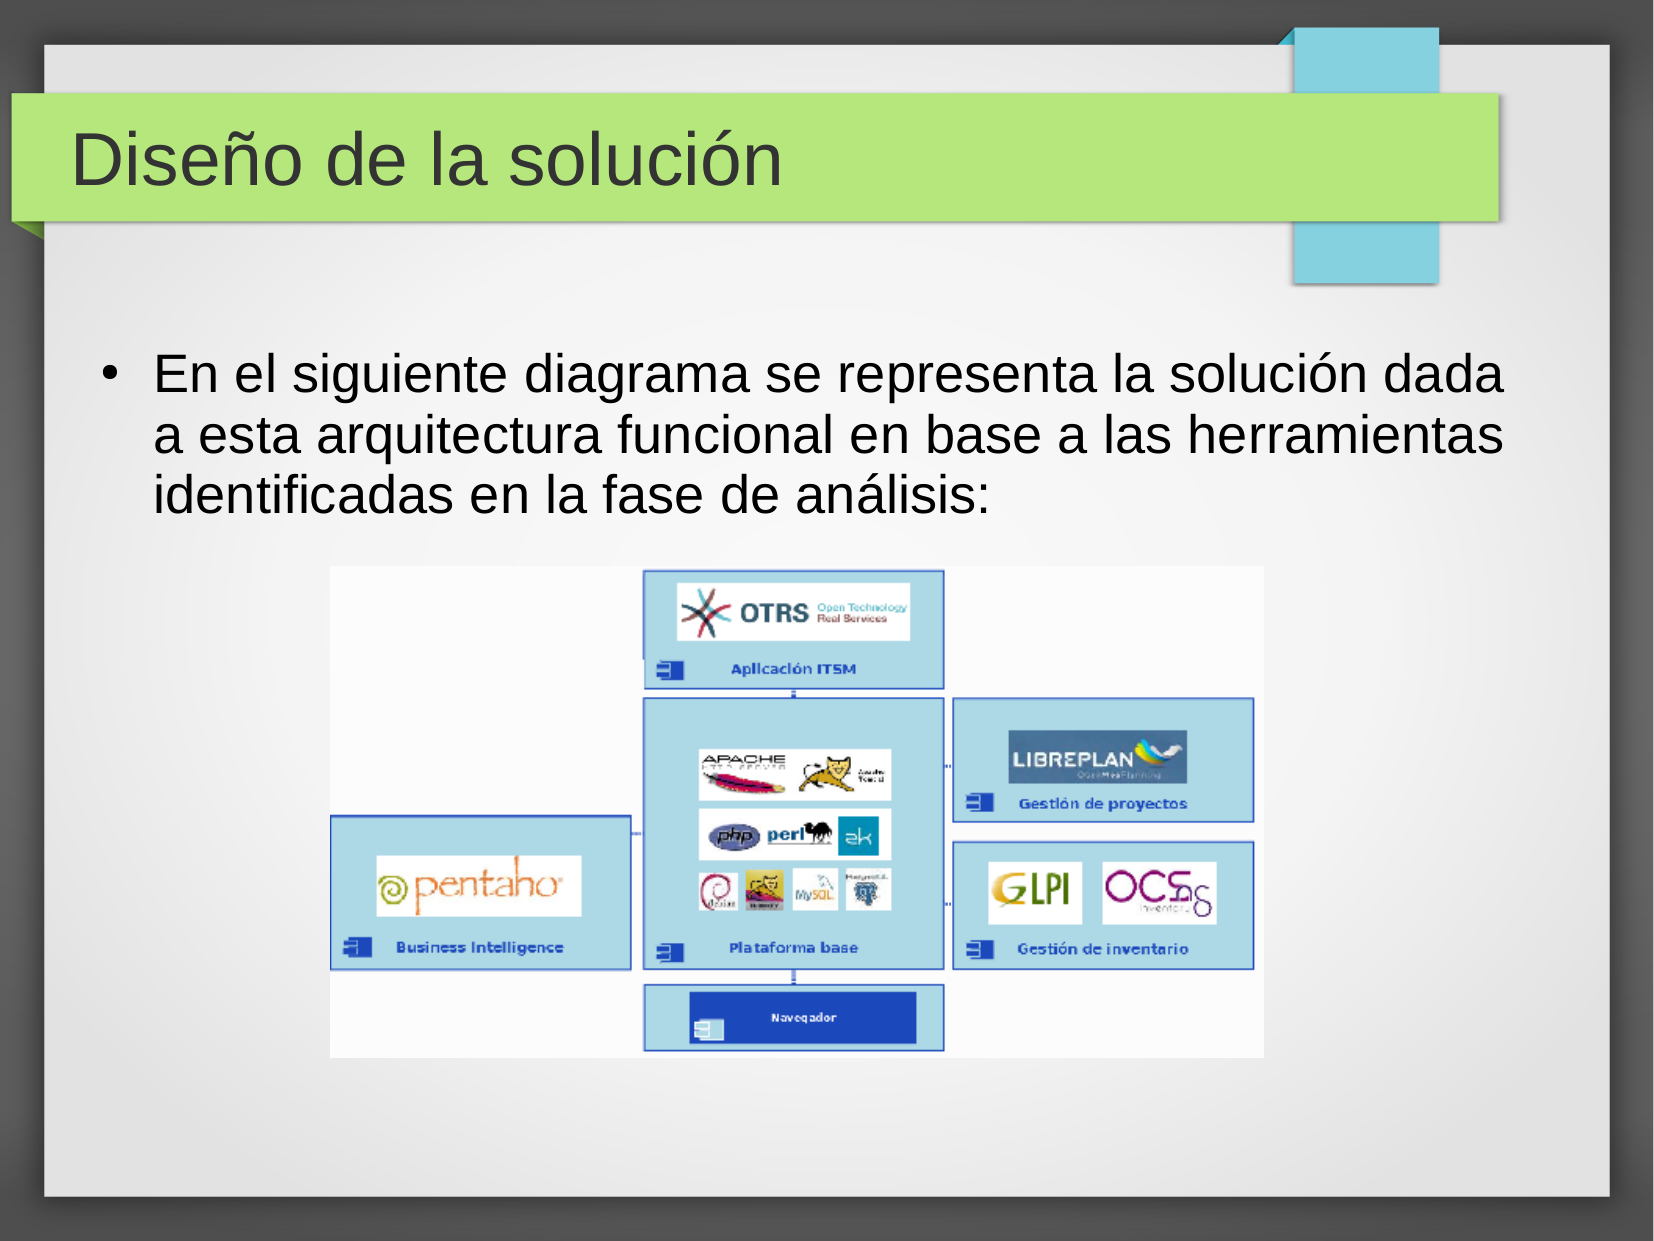

# Diseño de la solución
En el siguiente diagrama se representa la solución dada a esta arquitectura funcional en base a las herramientas identificadas en la fase de análisis: